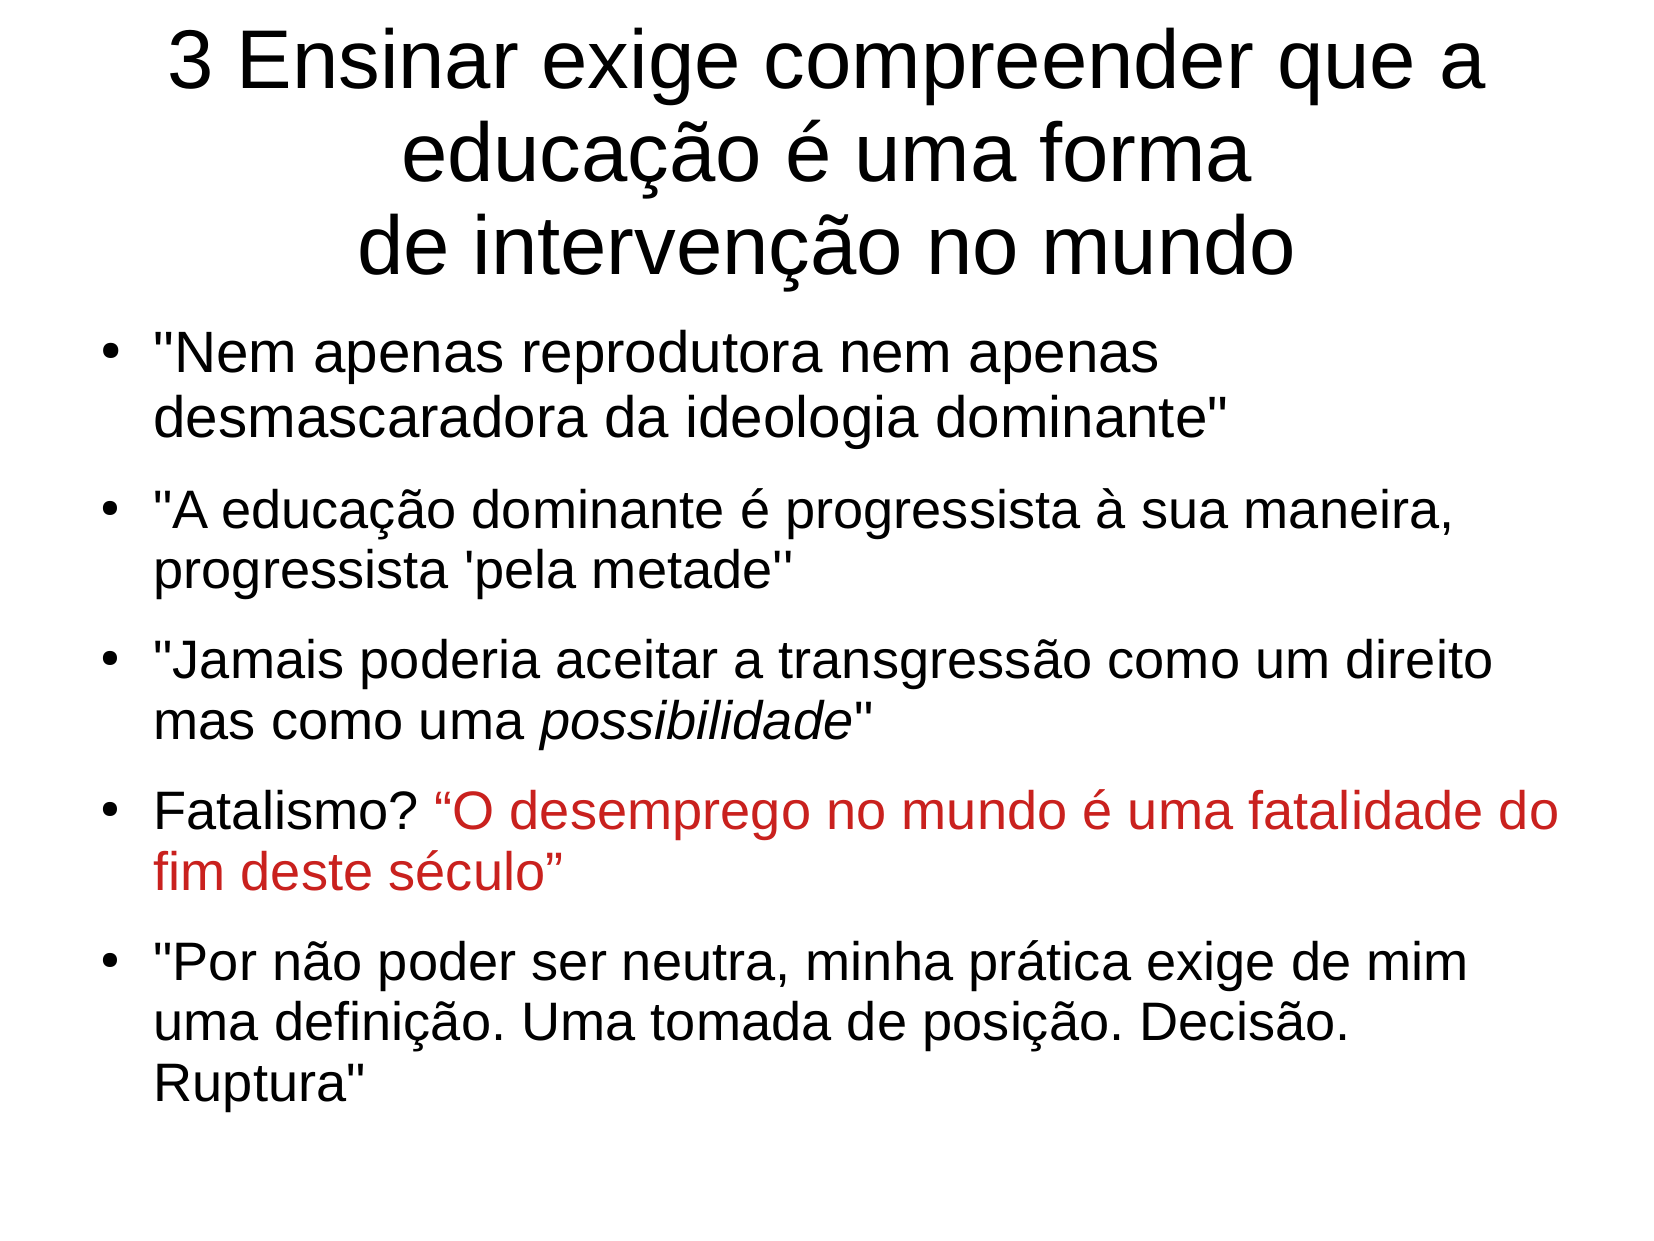

# 3 Ensinar exige compreender que a educação é uma forma de intervenção no mundo
"Nem apenas reprodutora nem apenas desmascaradora da ideologia dominante"
"A educação dominante é progressista à sua maneira, progressista 'pela metade''
"Jamais poderia aceitar a transgressão como um direito mas como uma possibilidade"
Fatalismo? “O desemprego no mundo é uma fatalidade do fim deste século”
"Por não poder ser neutra, minha prática exige de mim uma definição. Uma tomada de posição. Decisão. Ruptura"